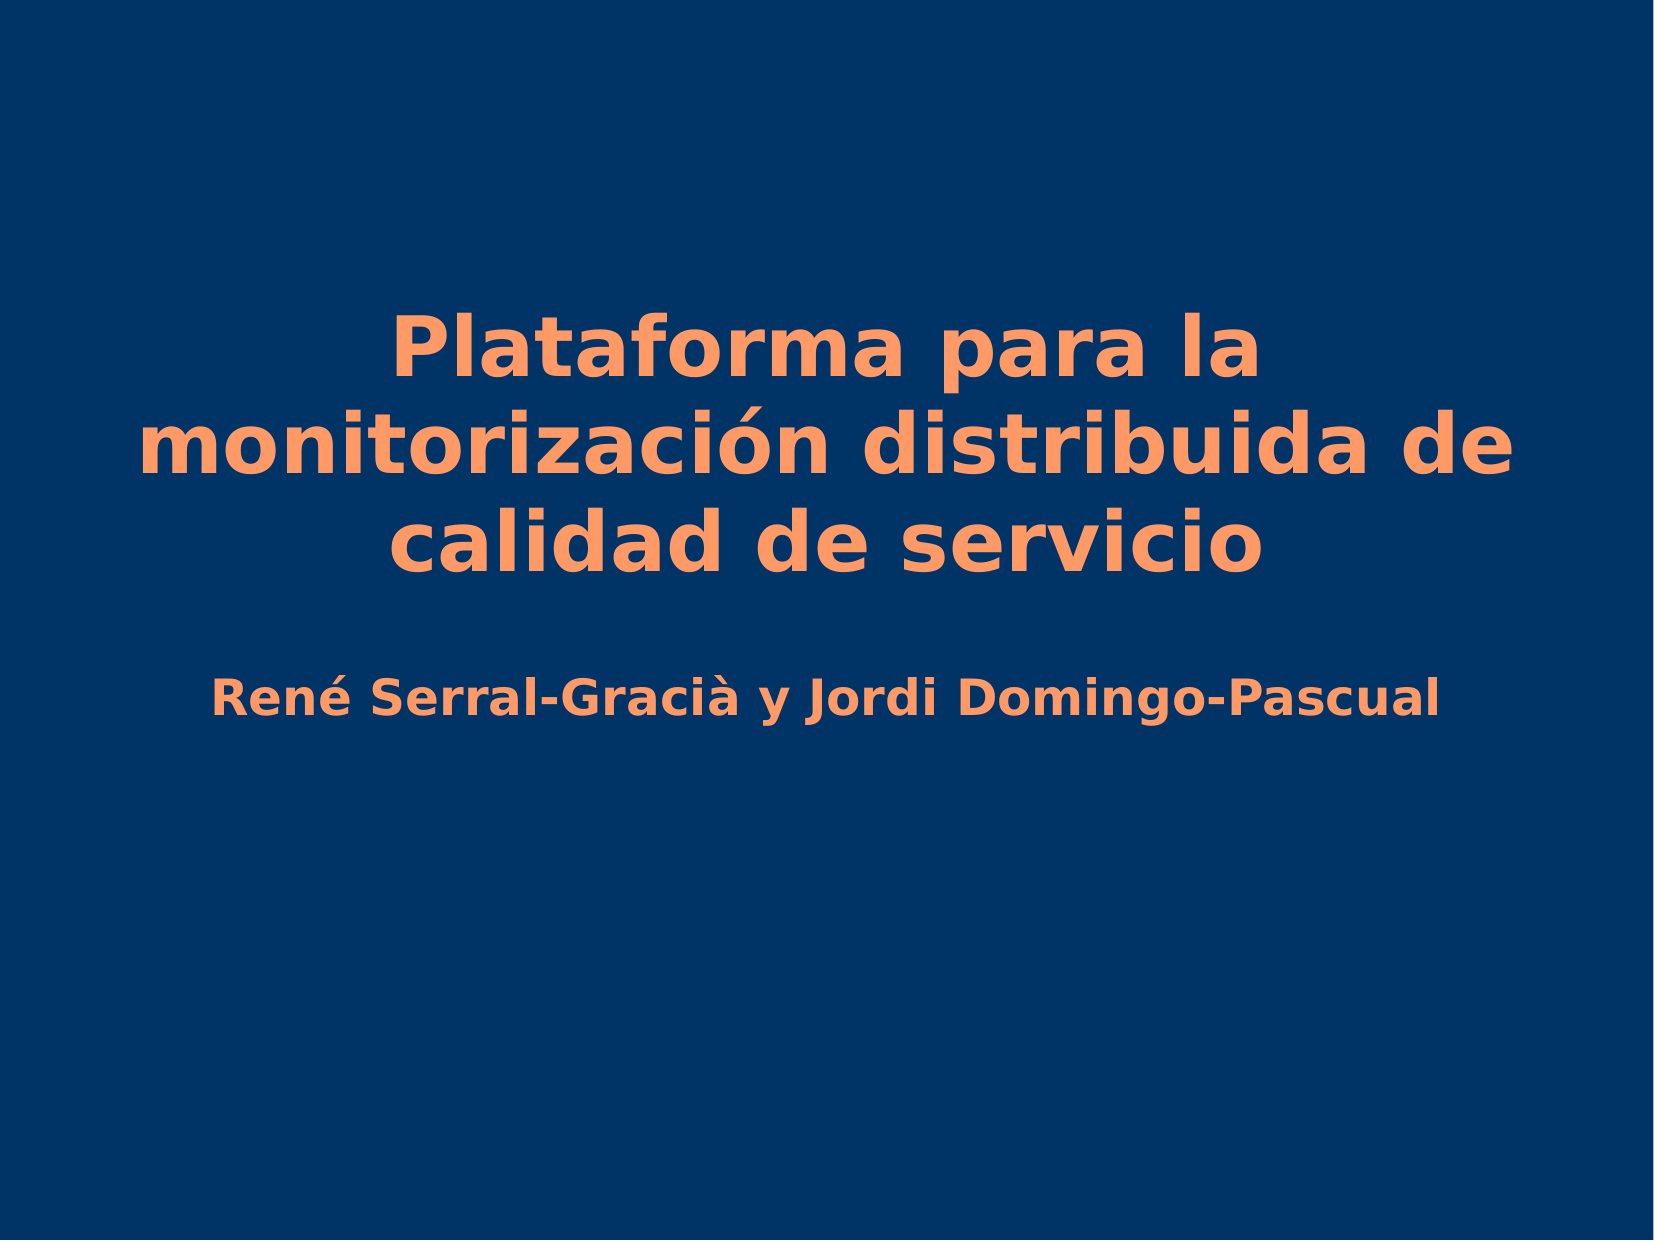

# Plataforma para la monitorización distribuida de calidad de servicio
René Serral-Gracià y Jordi Domingo-Pascual